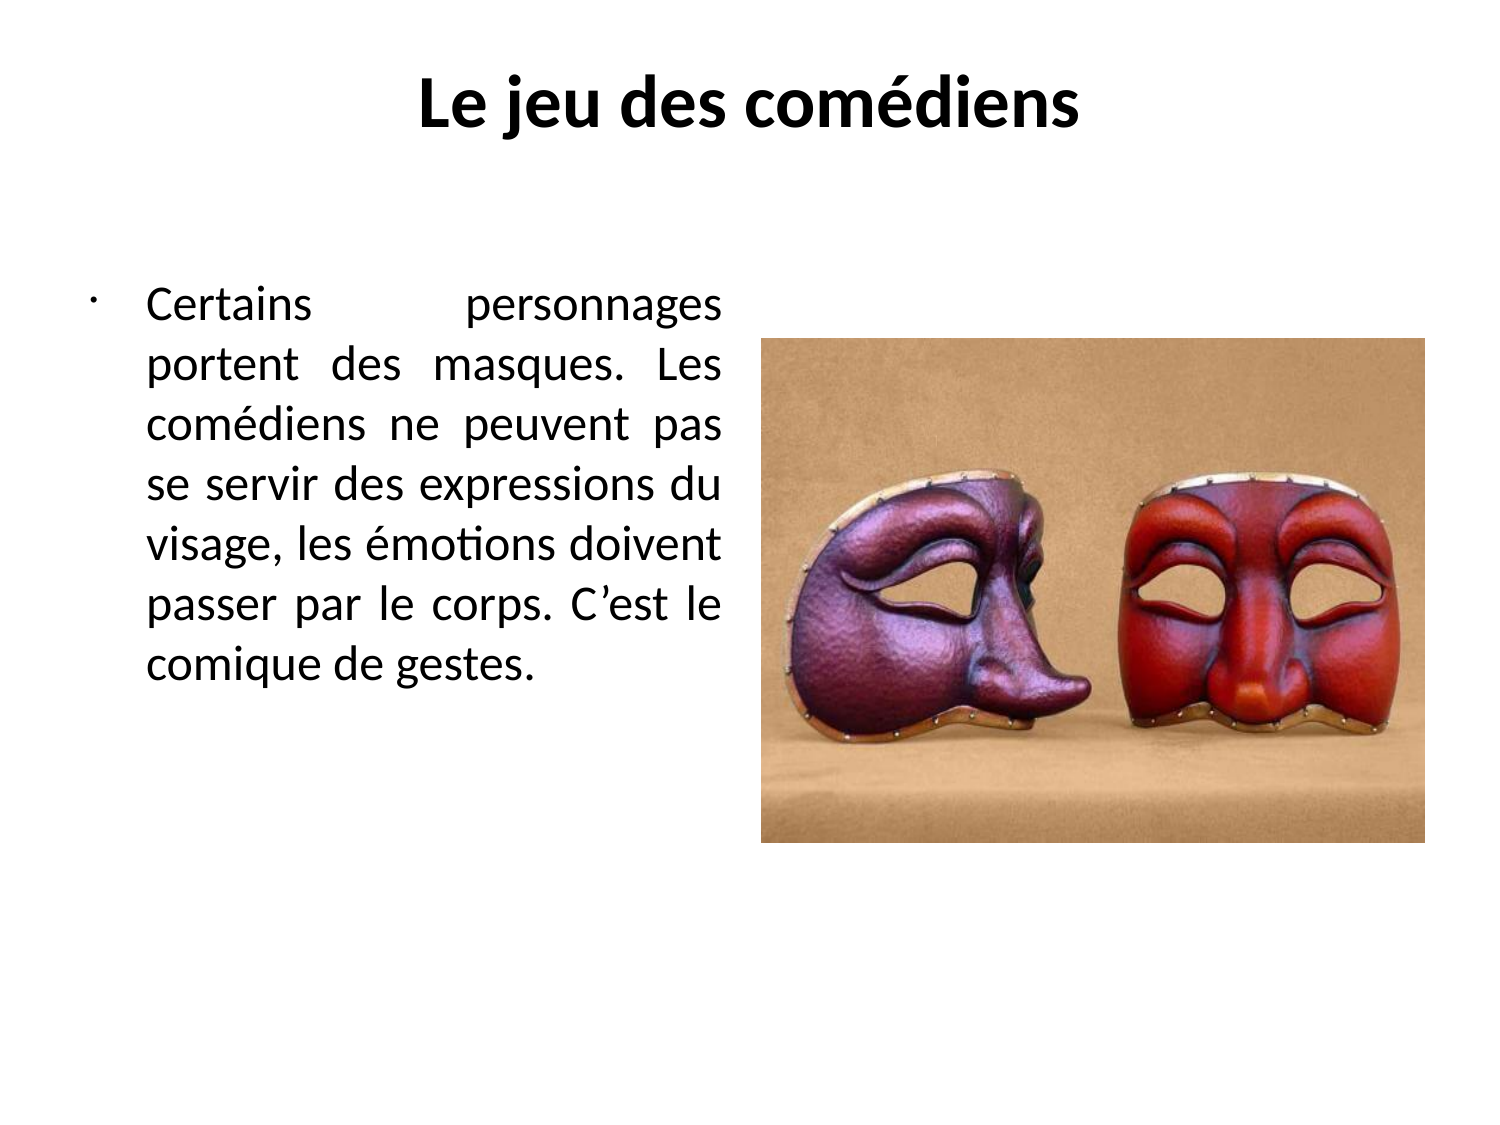

# Le jeu des comédiens
Certains personnages portent des masques. Les comédiens ne peuvent pas se servir des expressions du visage, les émotions doivent passer par le corps. C’est le comique de gestes.